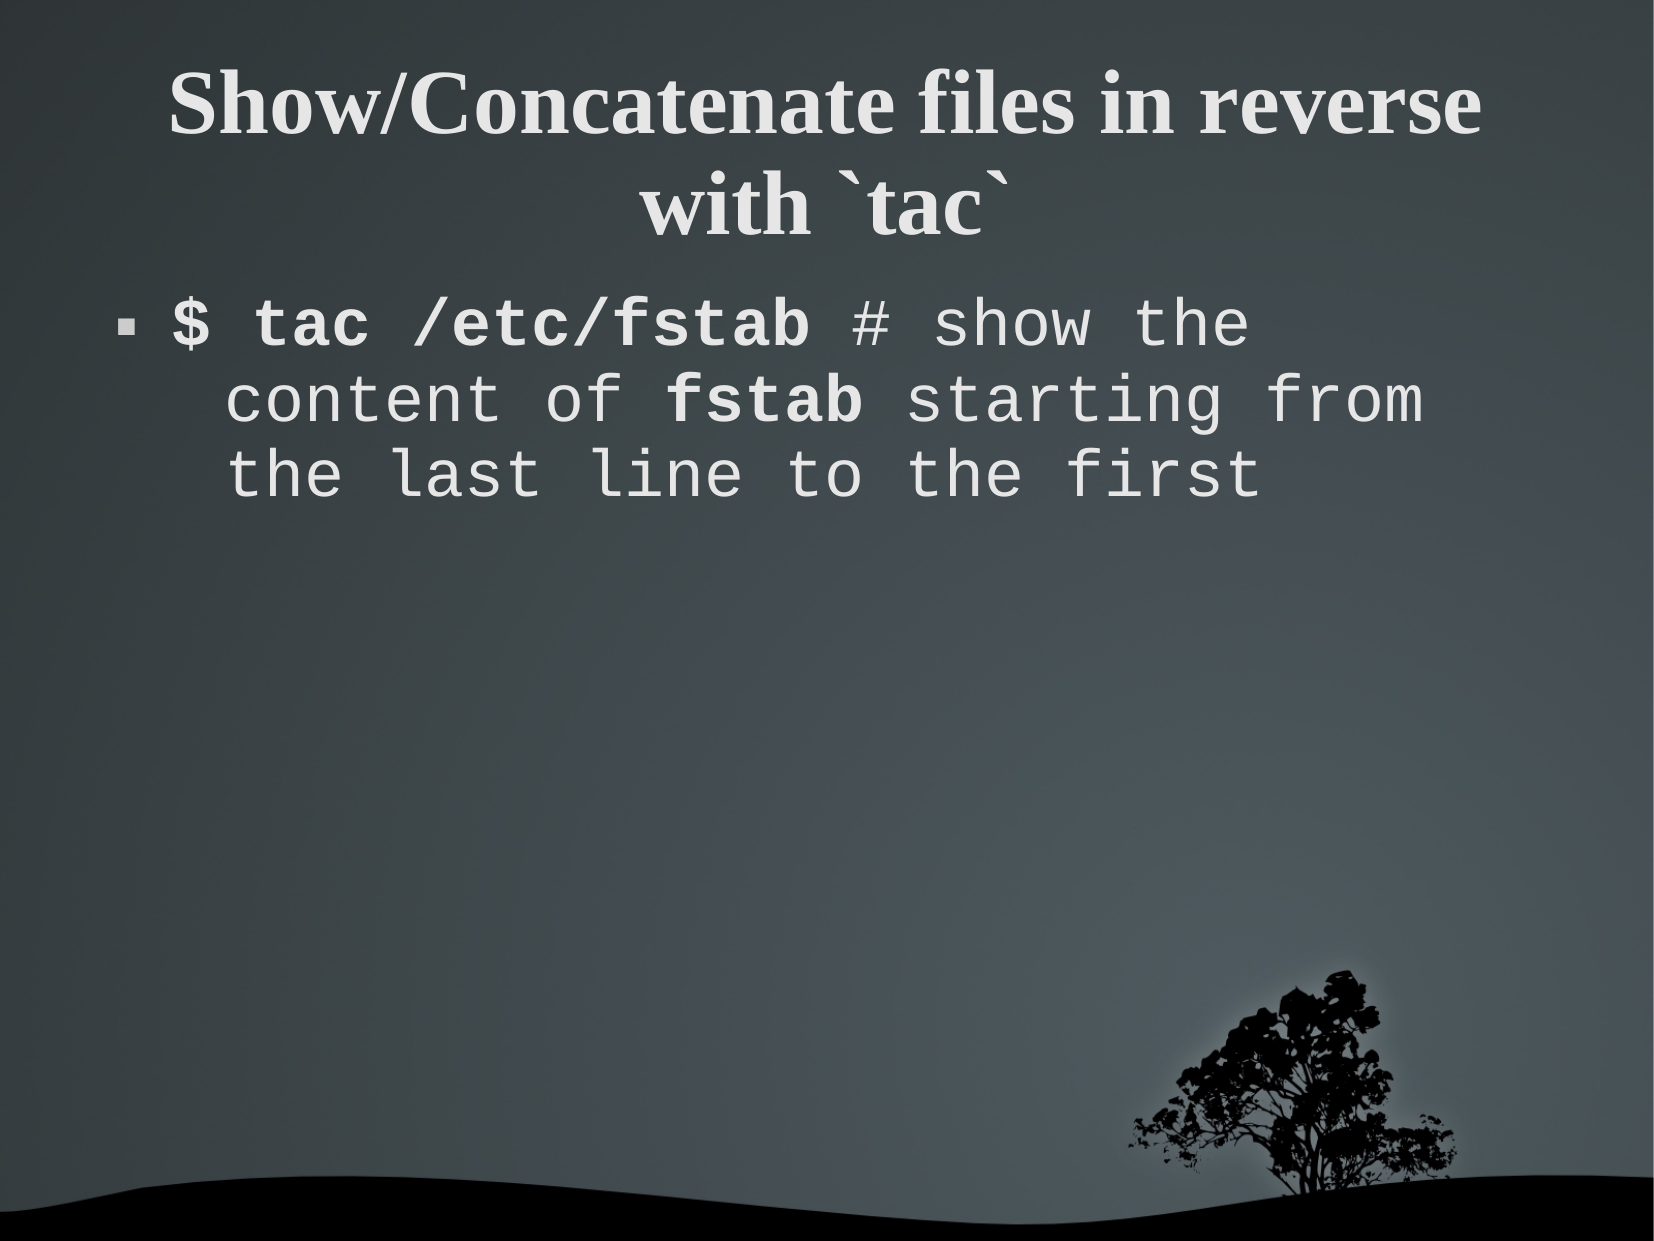

# Show/Concatenate files in reverse with `tac`
$ tac /etc/fstab # show the content of fstab starting from the last line to the first